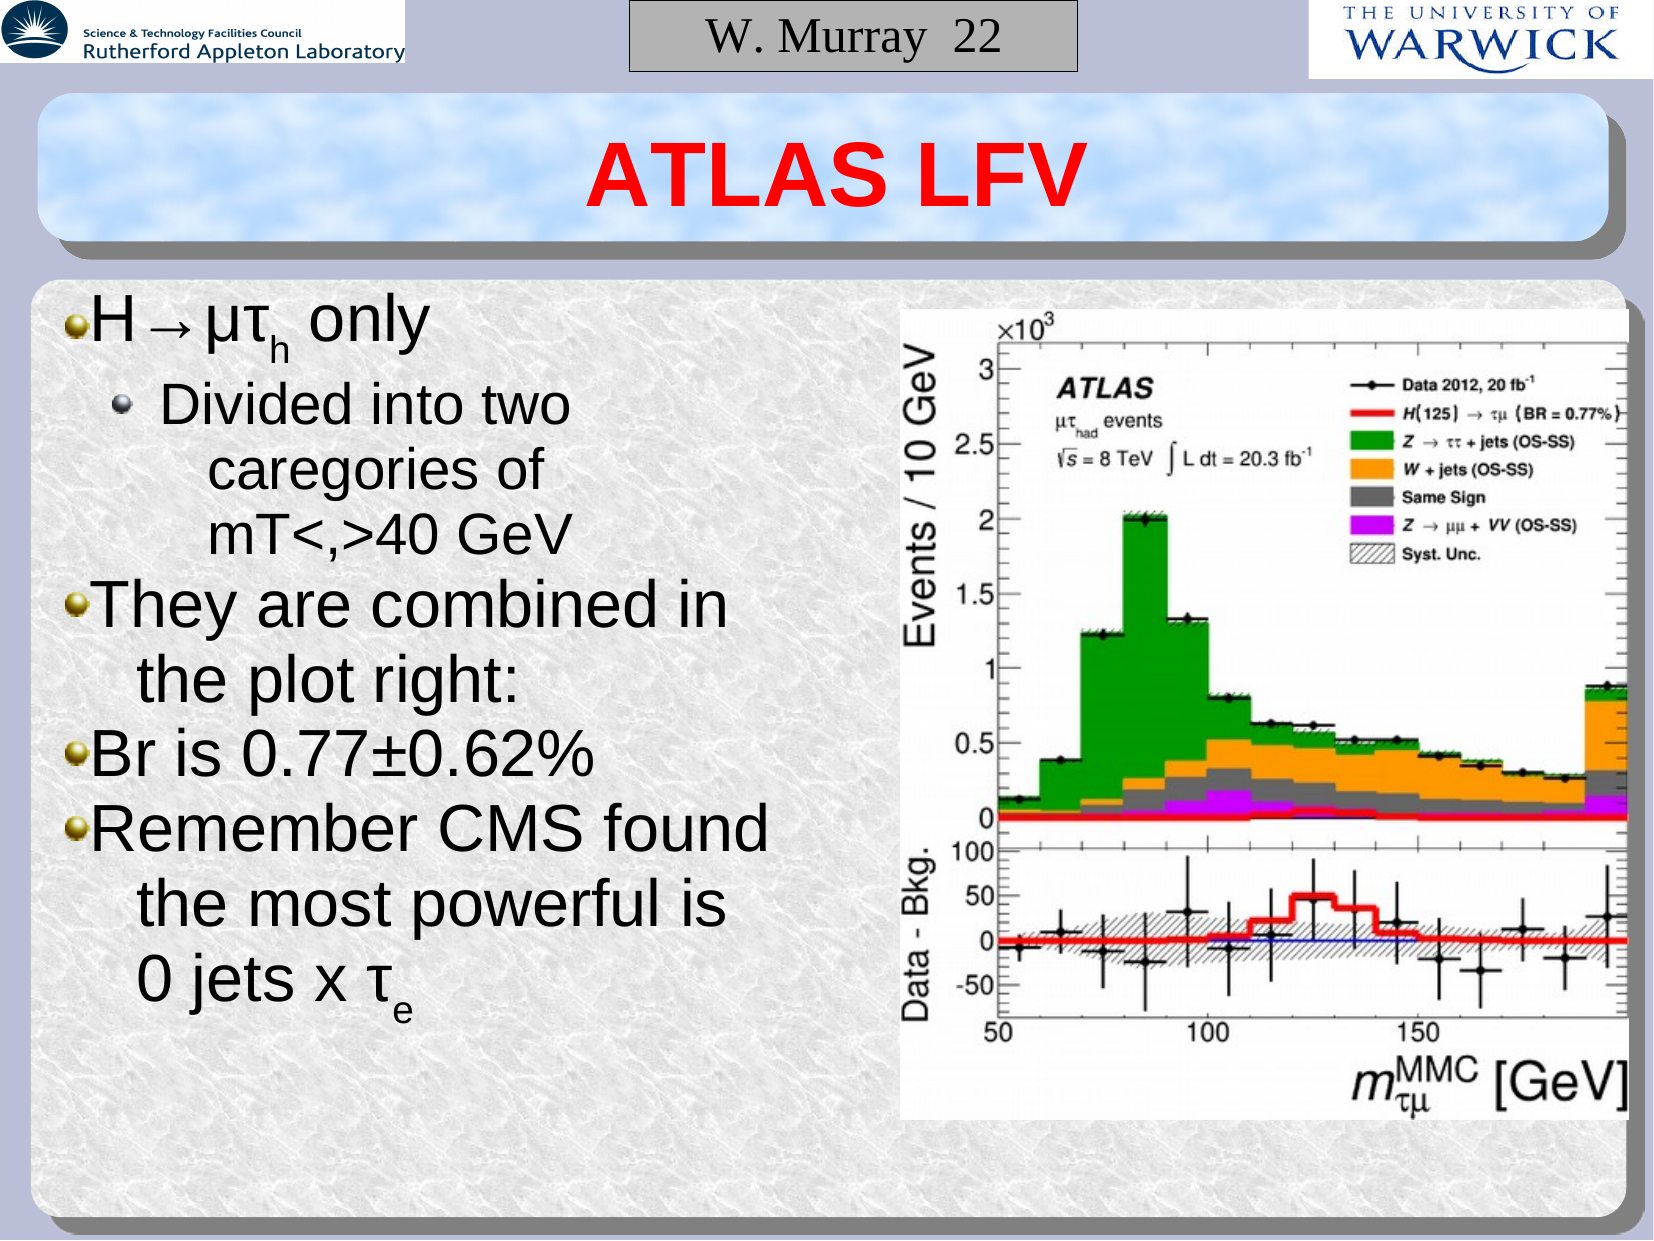

# ATLAS LFV
H→μτh only
Divided into two caregories of mT<,>40 GeV
They are combined in the plot right:
Br is 0.77±0.62%
Remember CMS found the most powerful is 0 jets x τe